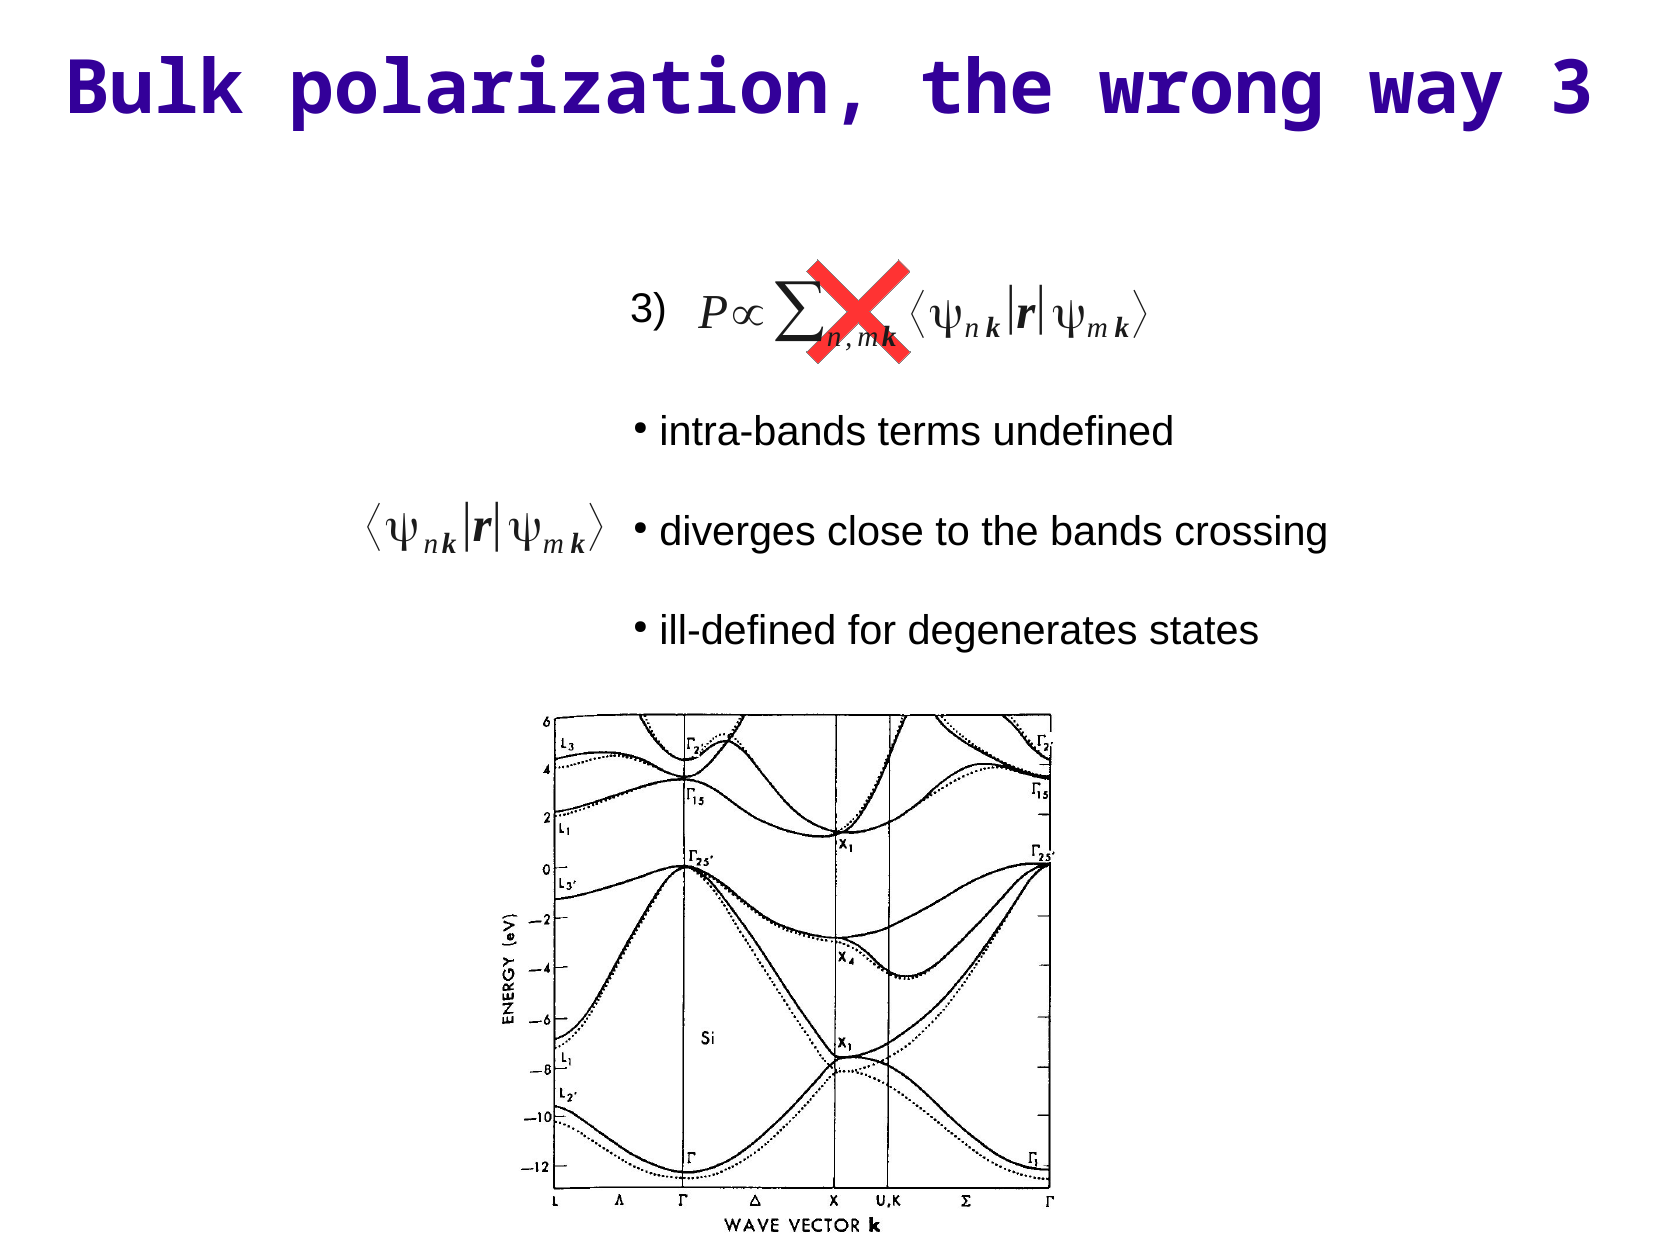

# Bulk polarization, the wrong way 3
3)
 intra-bands terms undefined
 diverges close to the bands crossing
 ill-defined for degenerates states